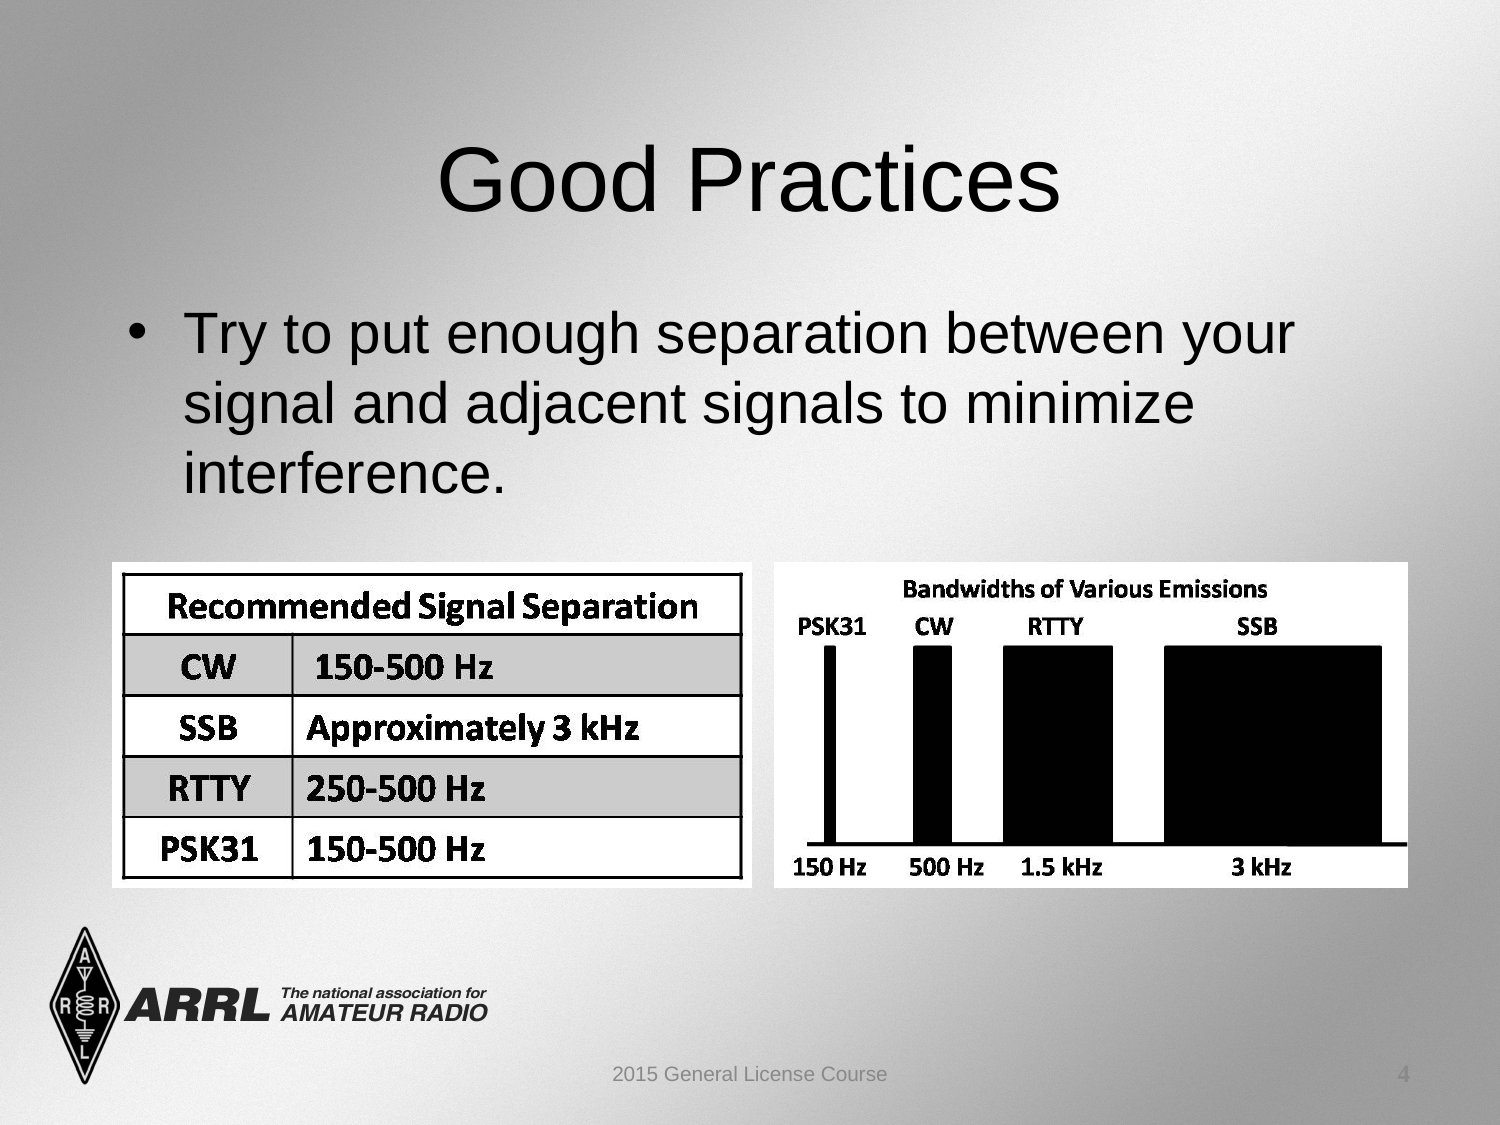

Good Practices
Try to put enough separation between your signal and adjacent signals to minimize interference.
2015 General License Course